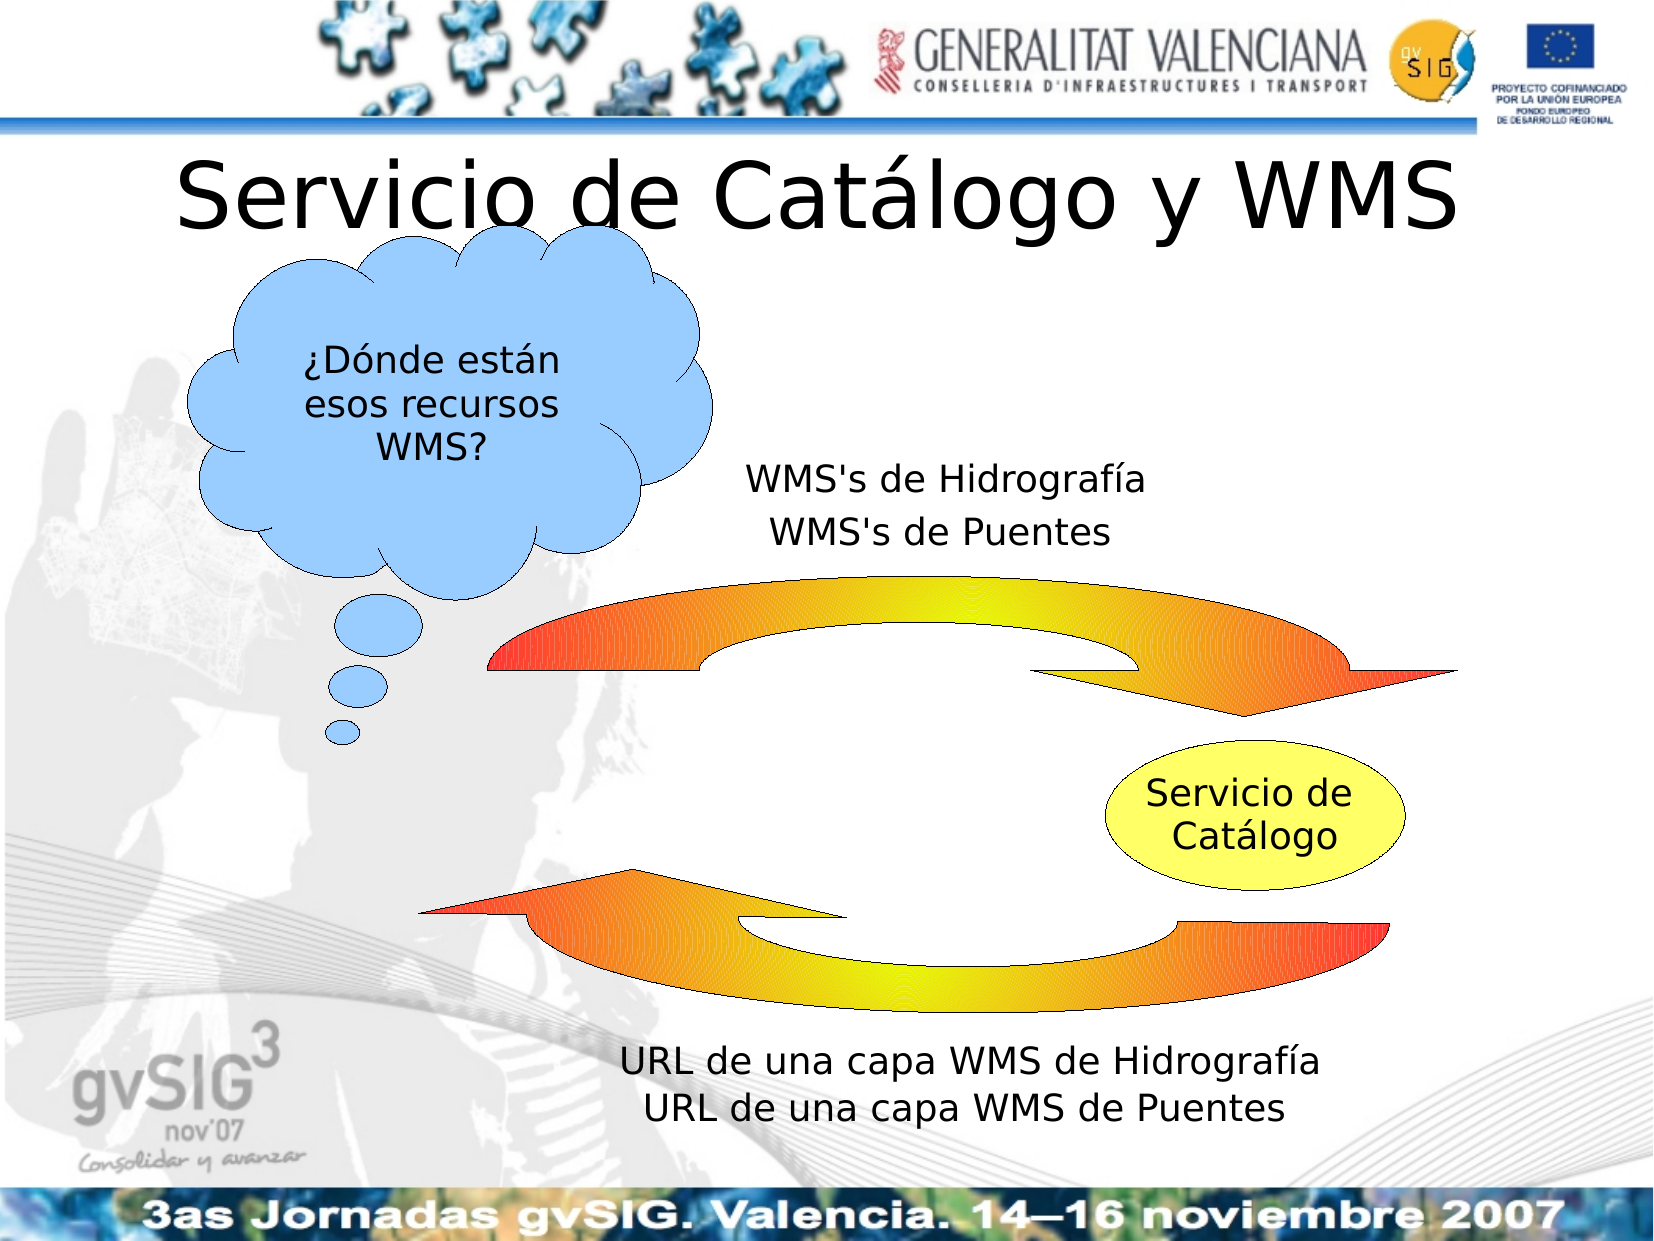

# Servicio de Catálogo y WMS
¿Dónde están esos recursos WMS?
WMS's de Hidrografía
WMS's de Puentes
Servicio de
Catálogo
URL de una capa WMS de Hidrografía
URL de una capa WMS de Puentes